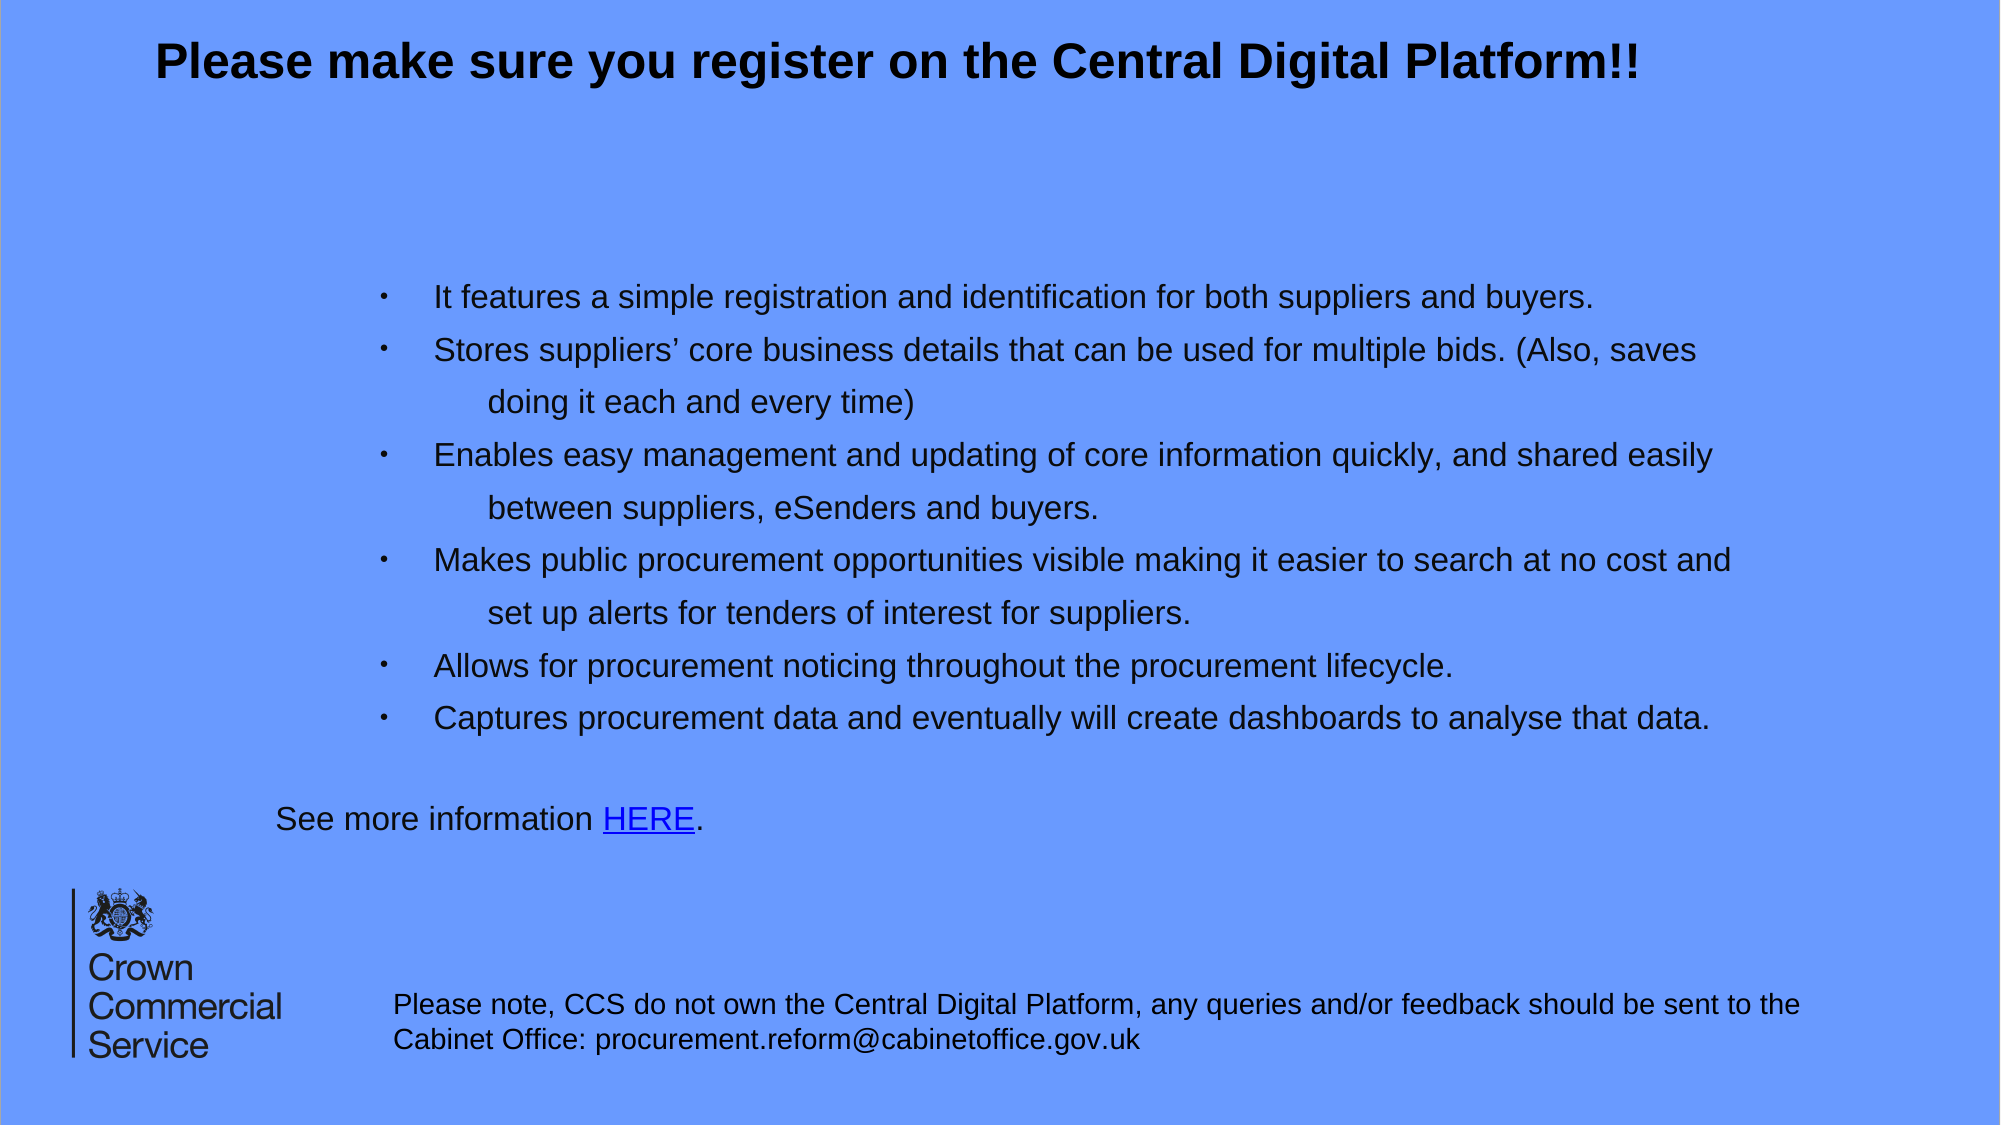

# Please make sure you register on the Central Digital Platform!!
It features a simple registration and identification for both suppliers and buyers.
Stores suppliers’ core business details that can be used for multiple bids. (Also, saves doing it each and every time)
Enables easy management and updating of core information quickly, and shared easily between suppliers, eSenders and buyers.
Makes public procurement opportunities visible making it easier to search at no cost and set up alerts for tenders of interest for suppliers.
Allows for procurement noticing throughout the procurement lifecycle.
Captures procurement data and eventually will create dashboards to analyse that data.
See more information HERE.
Please note, CCS do not own the Central Digital Platform, any queries and/or feedback should be sent to the Cabinet Office: procurement.reform@cabinetoffice.gov.uk